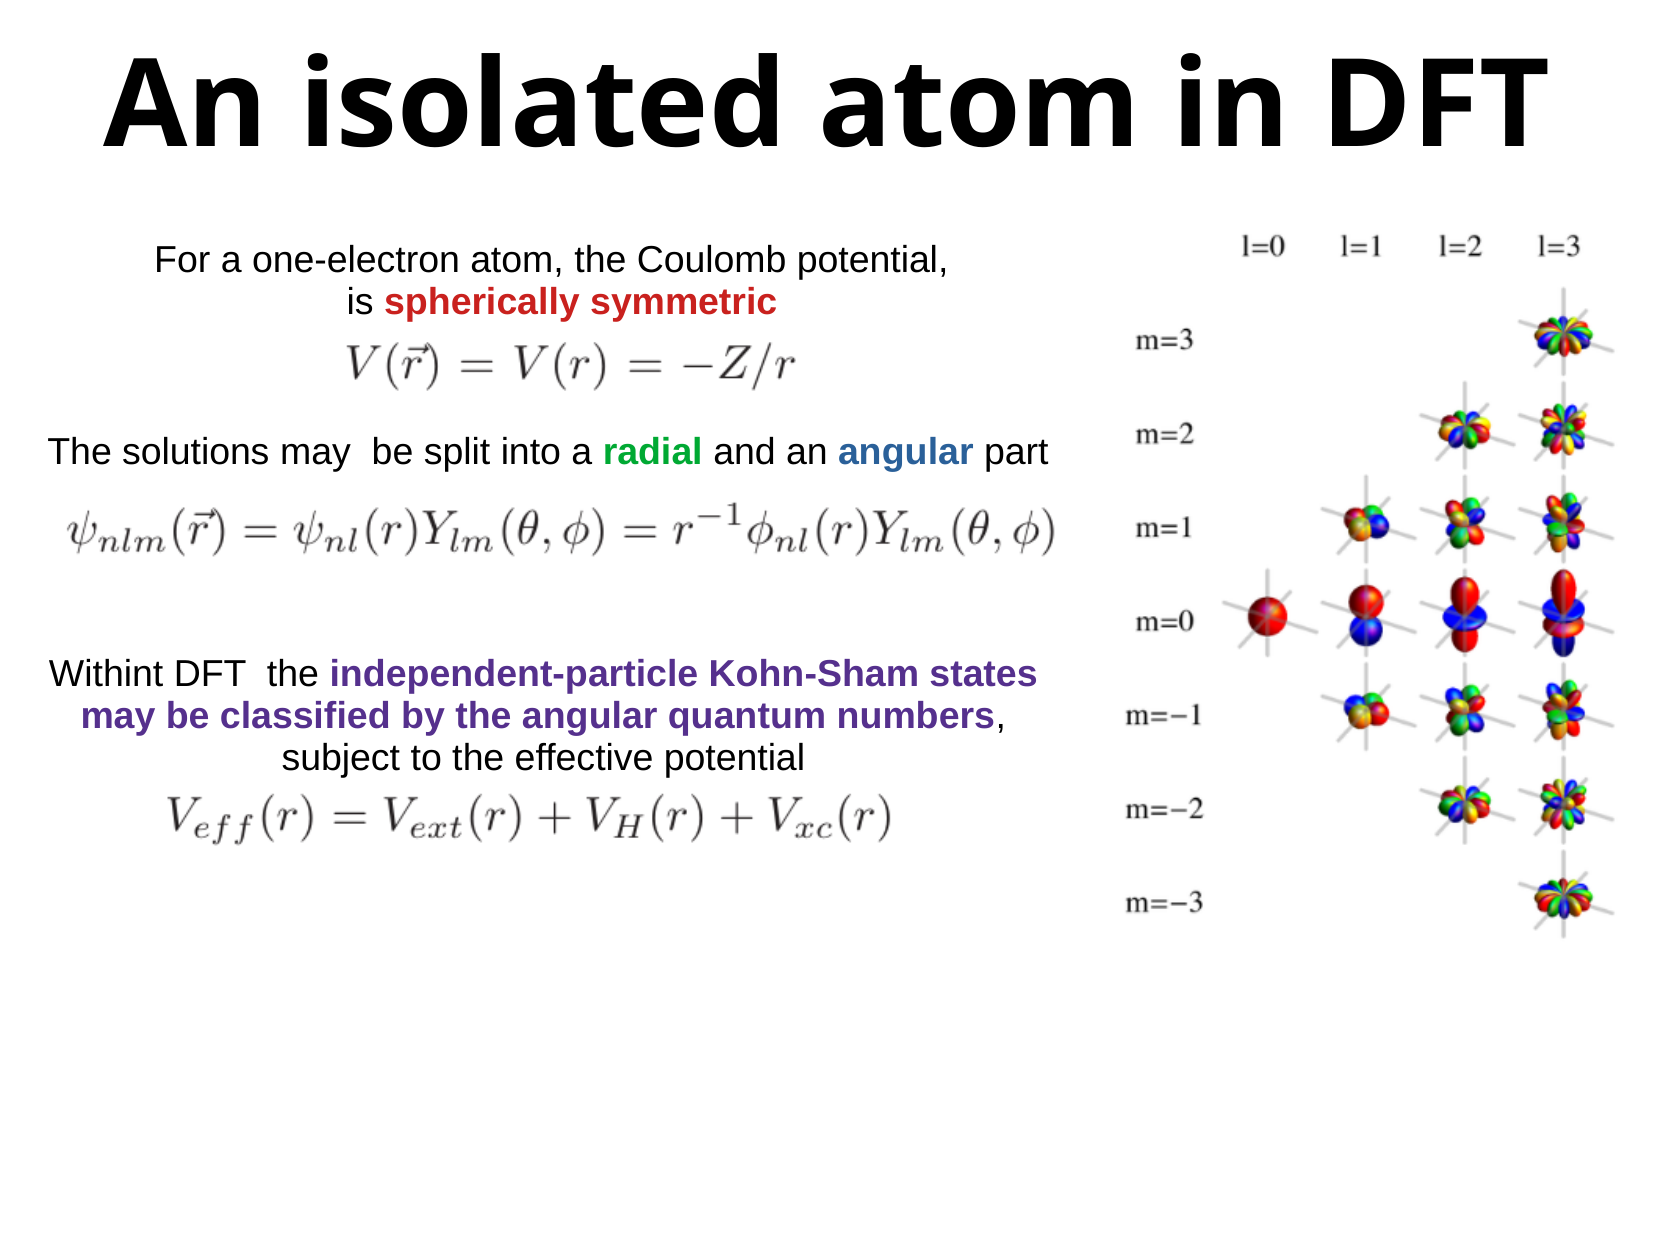

# An isolated atom in DFT
For a one-electron atom, the Coulomb potential,
is spherically symmetric
 The solutions may be split into a radial and an angular part
Withint DFT the independent-particle Kohn-Sham states may be classified by the angular quantum numbers, subject to the effective potential